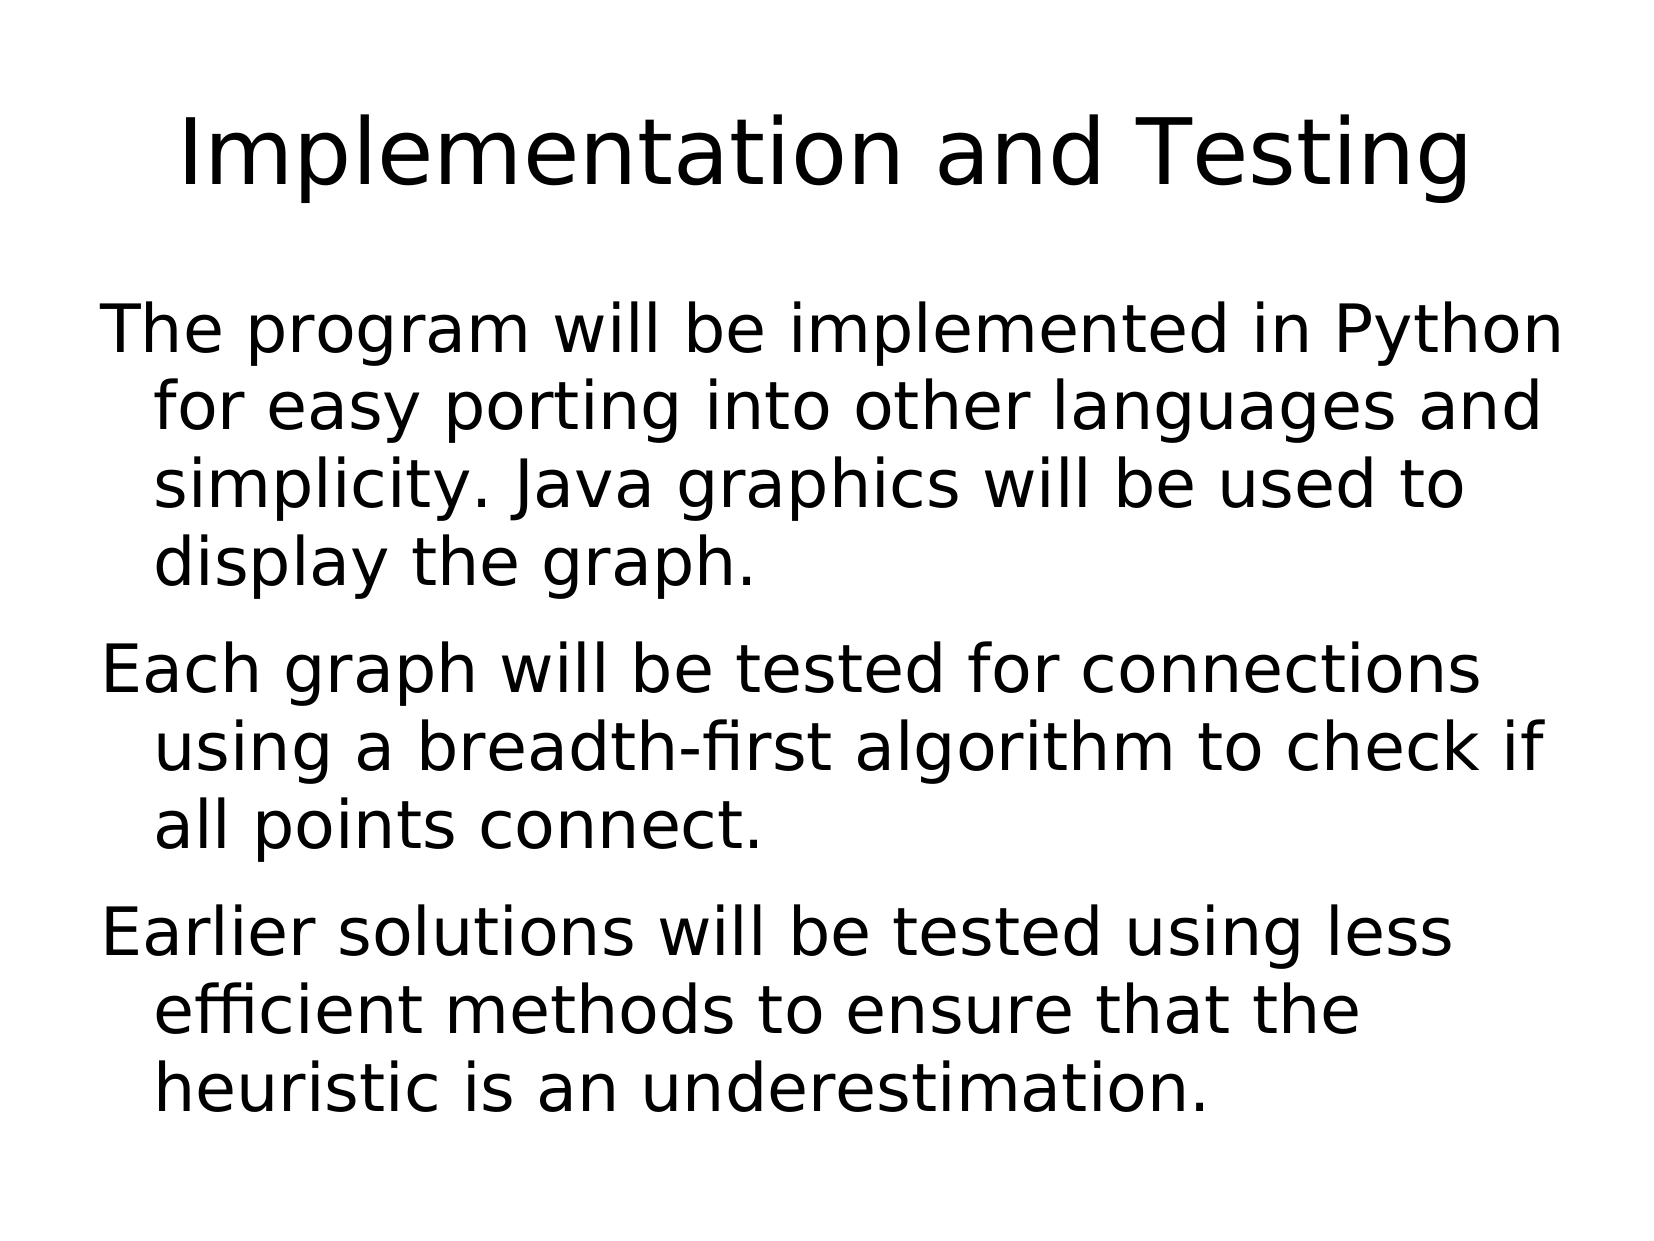

# Implementation and Testing
The program will be implemented in Python for easy porting into other languages and simplicity. Java graphics will be used to display the graph.
Each graph will be tested for connections using a breadth-first algorithm to check if all points connect.
Earlier solutions will be tested using less efficient methods to ensure that the heuristic is an underestimation.